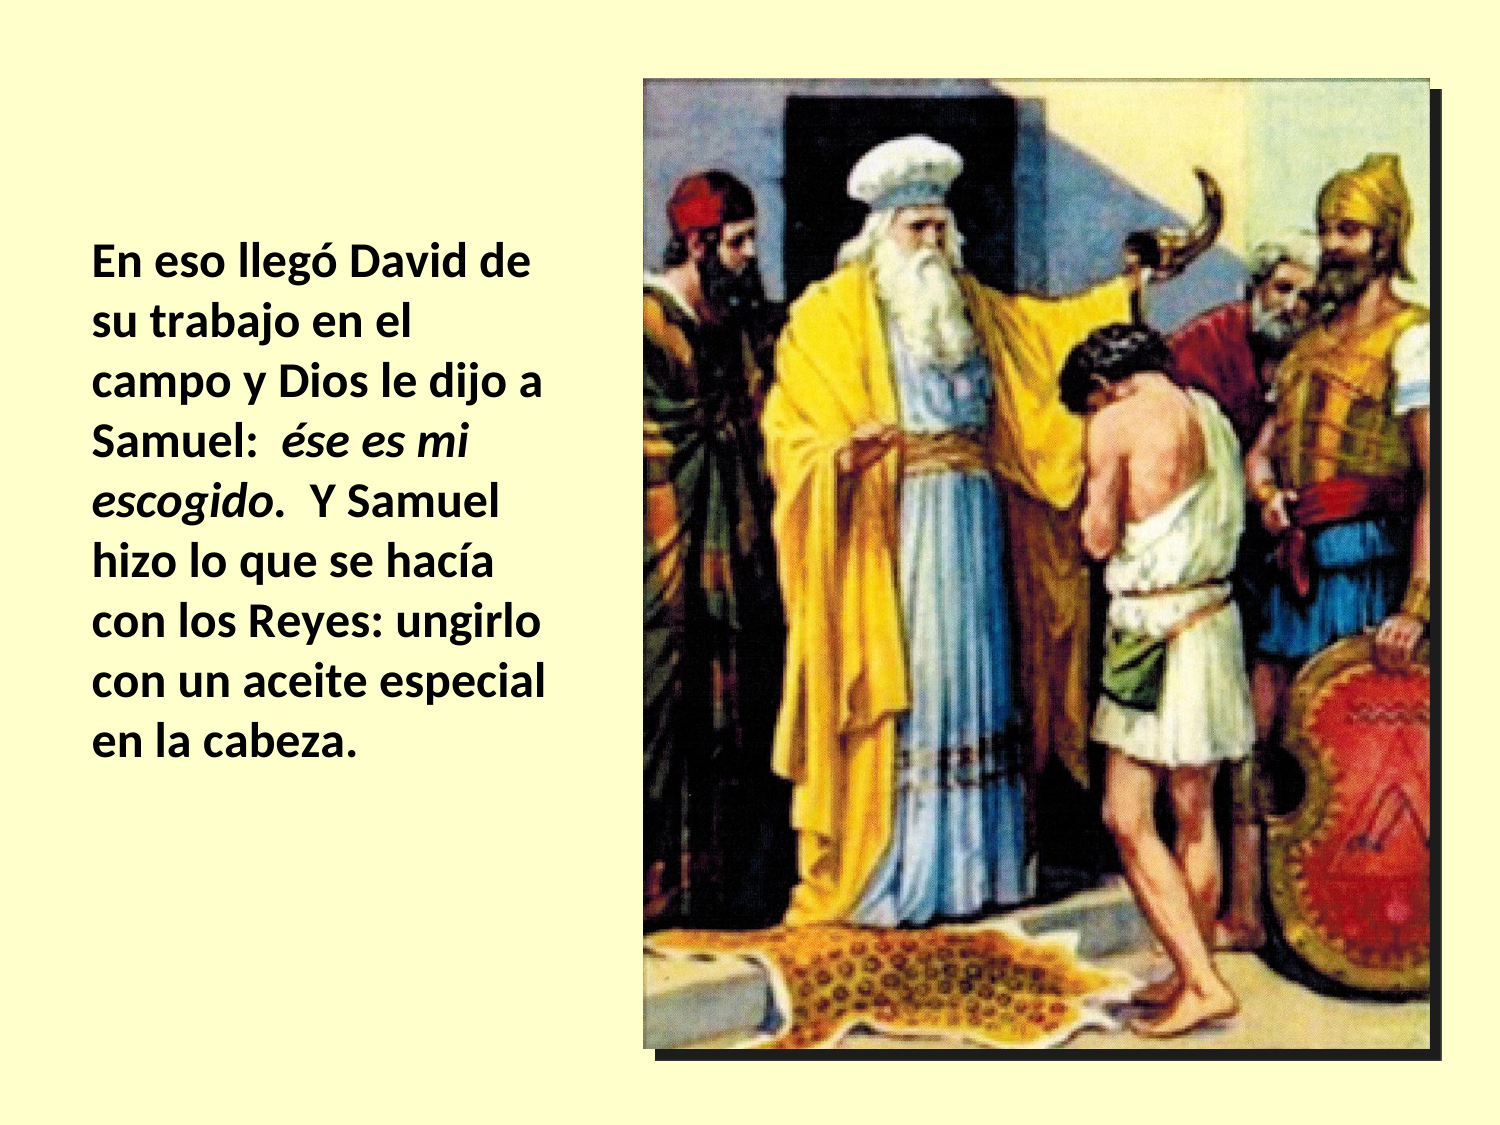

En eso llegó David de su trabajo en el campo y Dios le dijo a Samuel:  ése es mi escogido.  Y Samuel hizo lo que se hacía con los Reyes: ungirlo con un aceite especial en la cabeza.